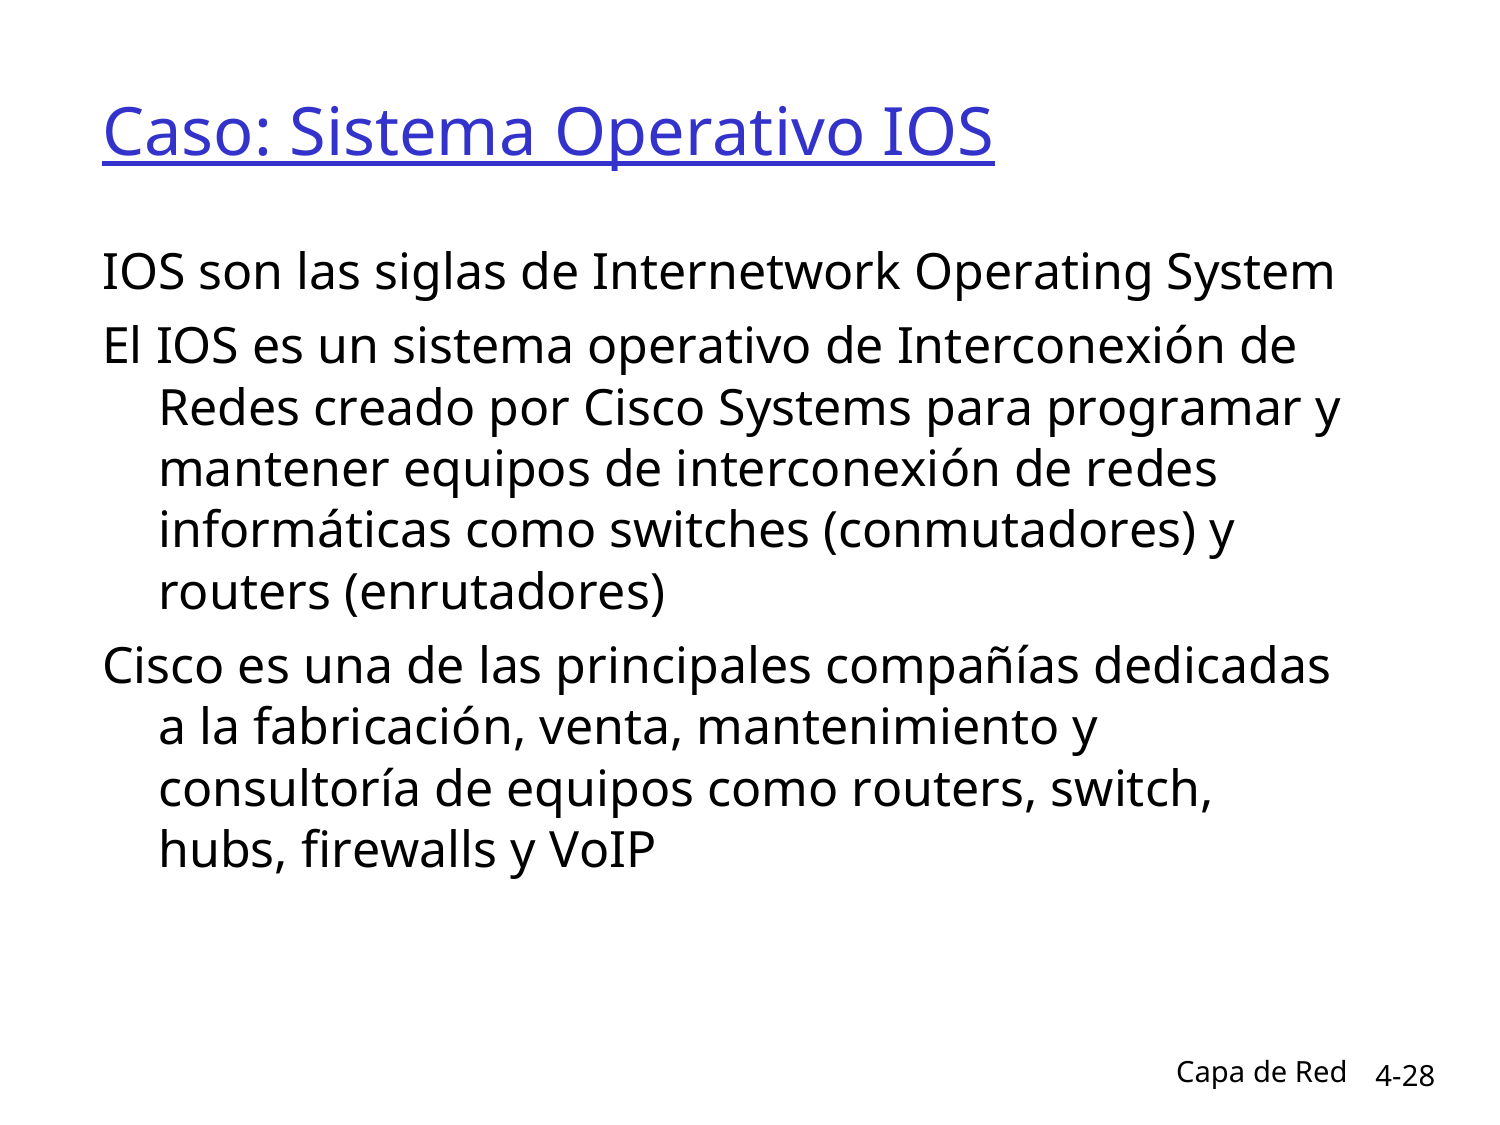

# Caso: Sistema Operativo IOS
IOS son las siglas de Internetwork Operating System
El IOS es un sistema operativo de Interconexión de Redes creado por Cisco Systems para programar y mantener equipos de interconexión de redes informáticas como switches (conmutadores) y routers (enrutadores)
Cisco es una de las principales compañías dedicadas a la fabricación, venta, mantenimiento y consultoría de equipos como routers, switch, hubs, firewalls y VoIP